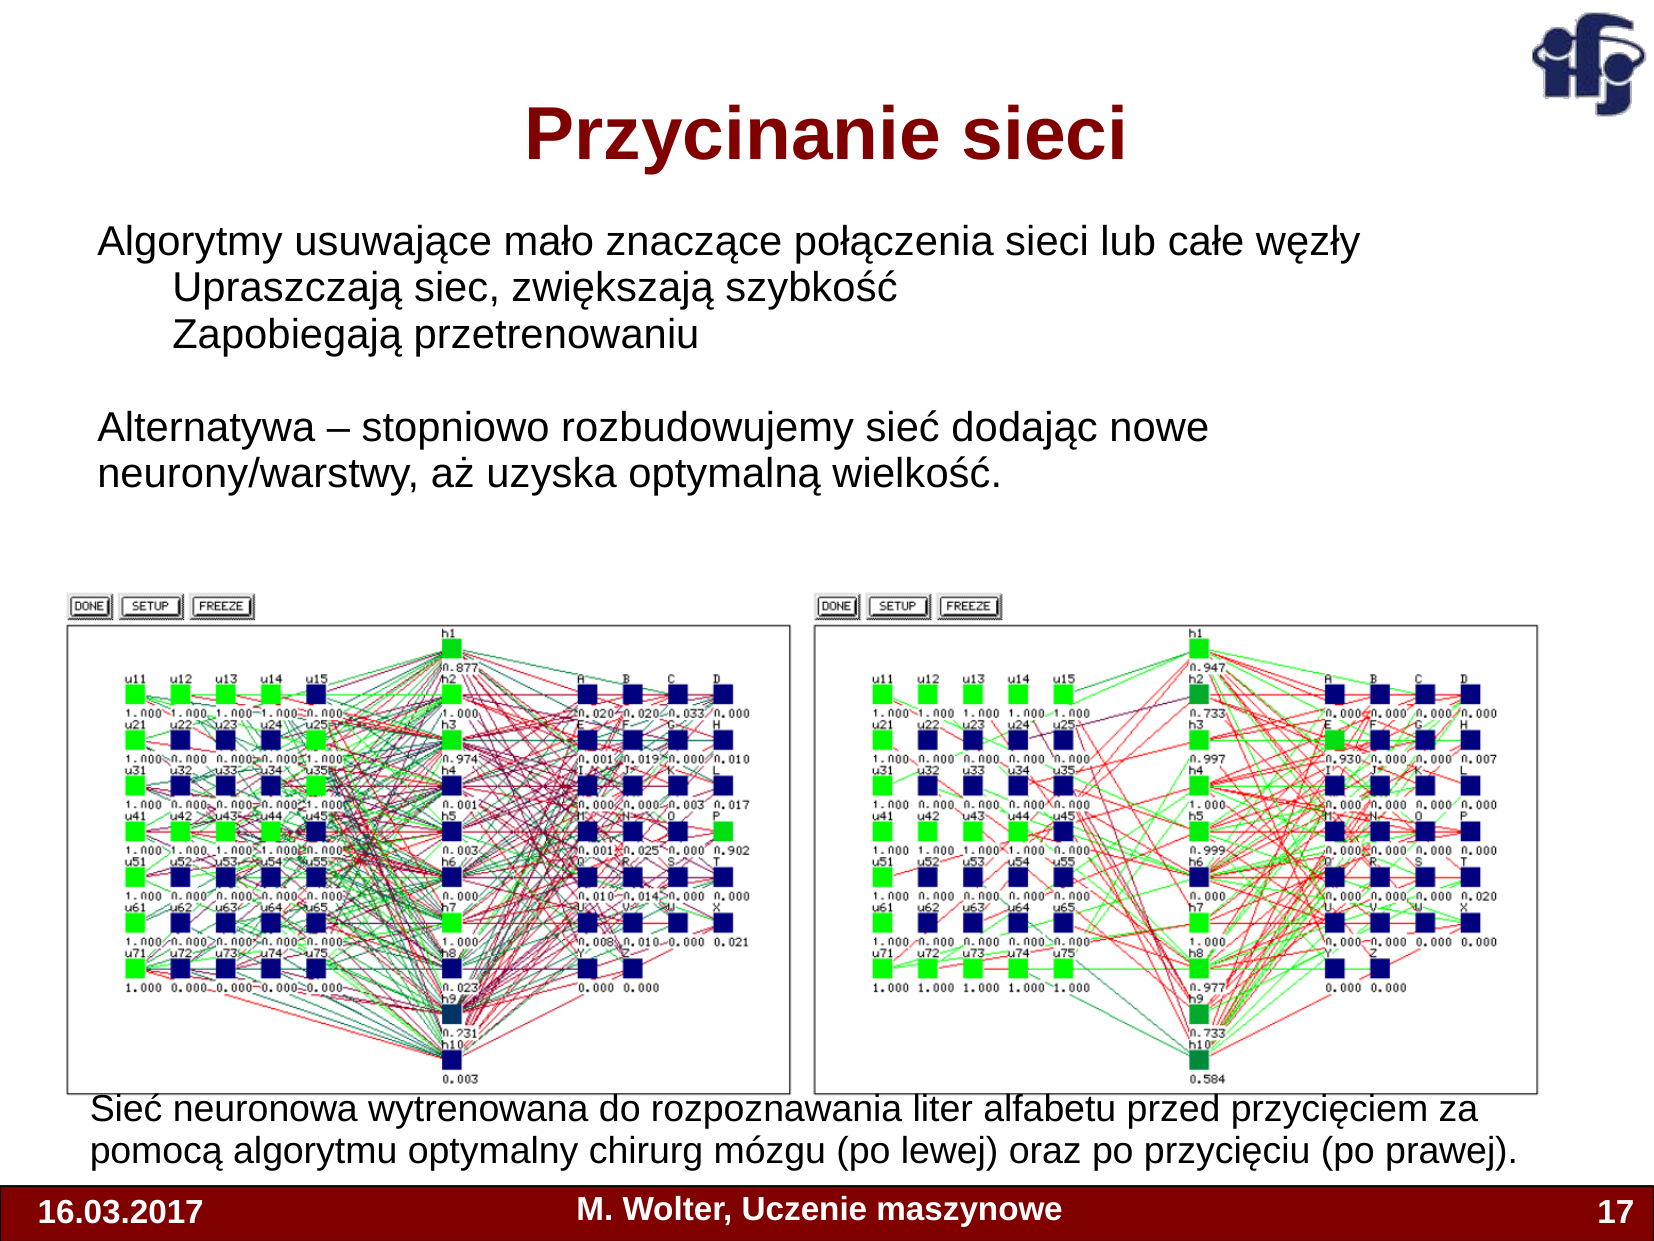

# Przycinanie sieci
Algorytmy usuwające mało znaczące połączenia sieci lub całe węzły
	Upraszczają siec, zwiększają szybkość
	Zapobiegają przetrenowaniu
Alternatywa – stopniowo rozbudowujemy sieć dodając nowe neurony/warstwy, aż uzyska optymalną wielkość.
Sieć neuronowa wytrenowana do rozpoznawania liter alfabetu przed przycięciem za pomocą algorytmu optymalny chirurg mózgu (po lewej) oraz po przycięciu (po prawej).
22 kwietnia 2009
Marcin Wolter, Sieci Neuronowe